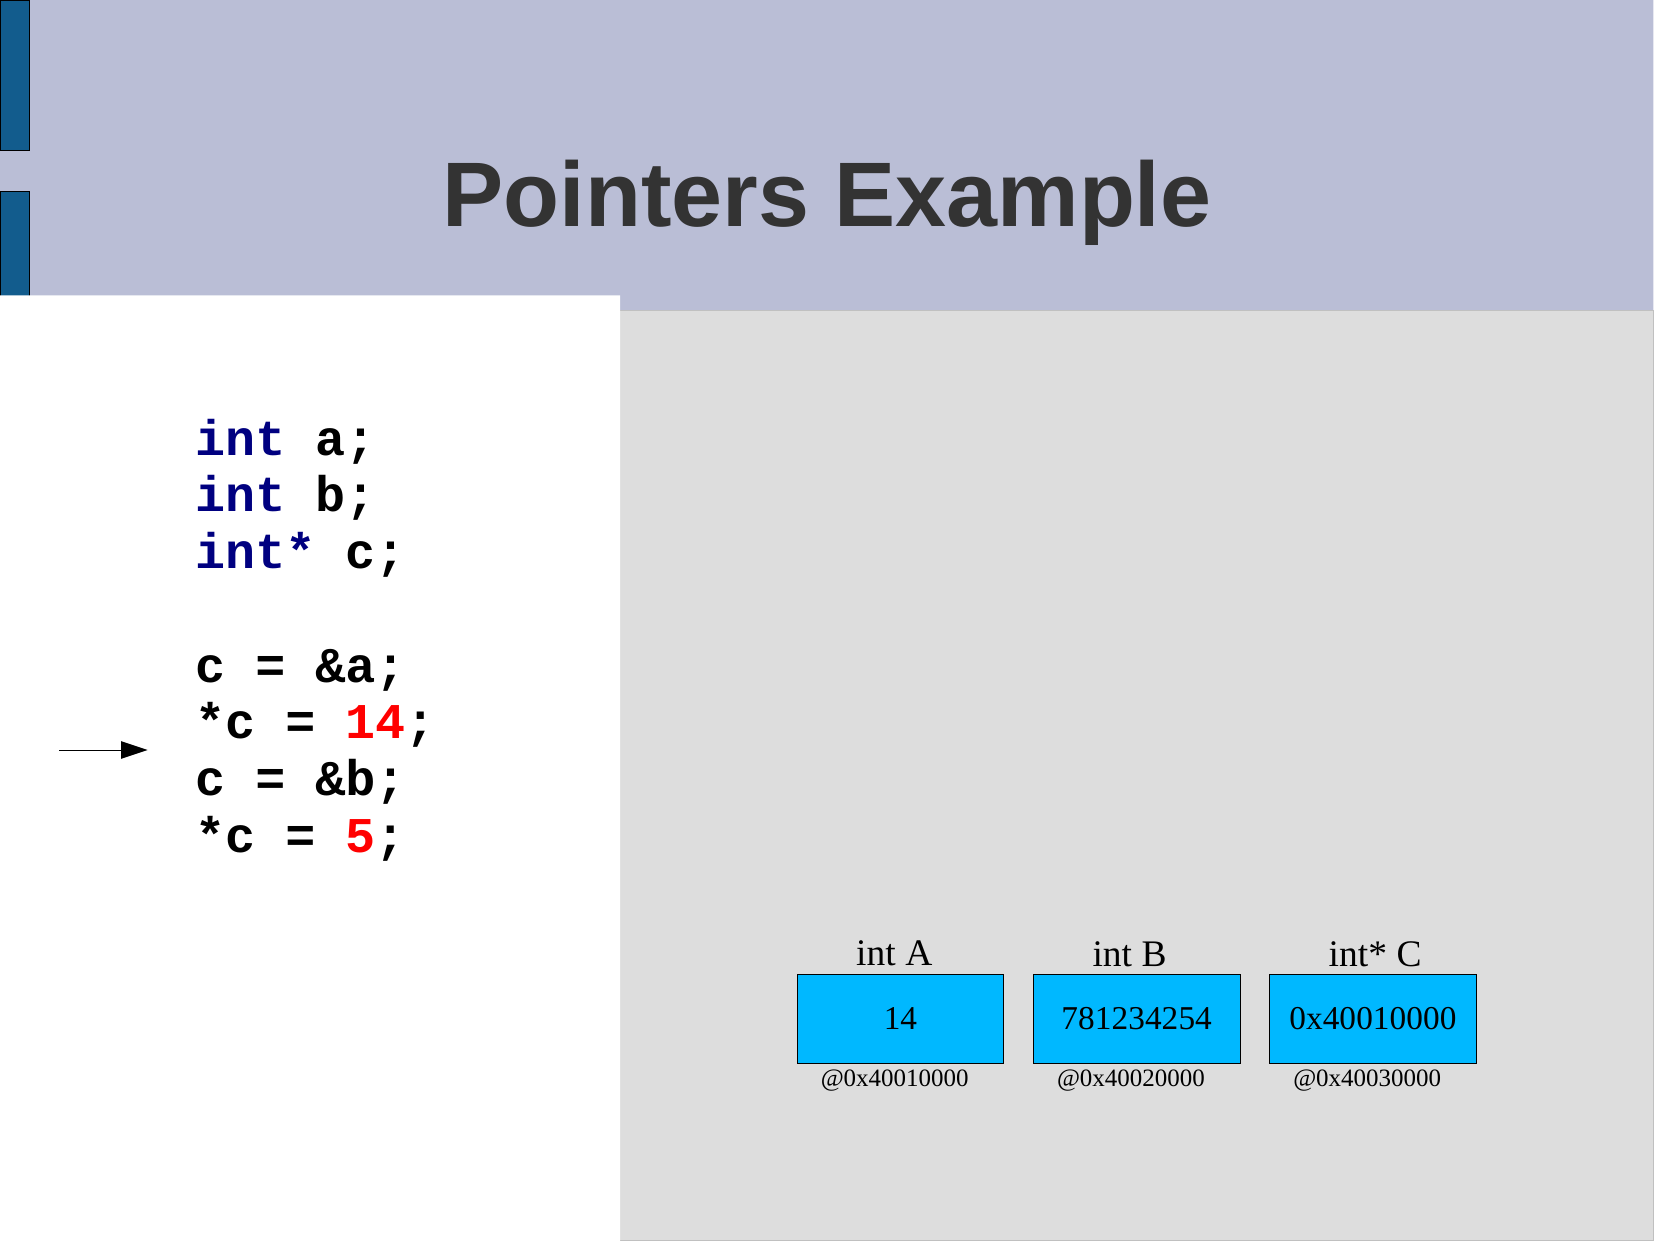

# Pointers Example
int a;
int b;
int* c;
c = &a;
*c = 14;
c = &b;
*c = 5;
int A
int B
int* C
14
781234254
0x40010000
@0x40010000
@0x40020000
@0x40030000